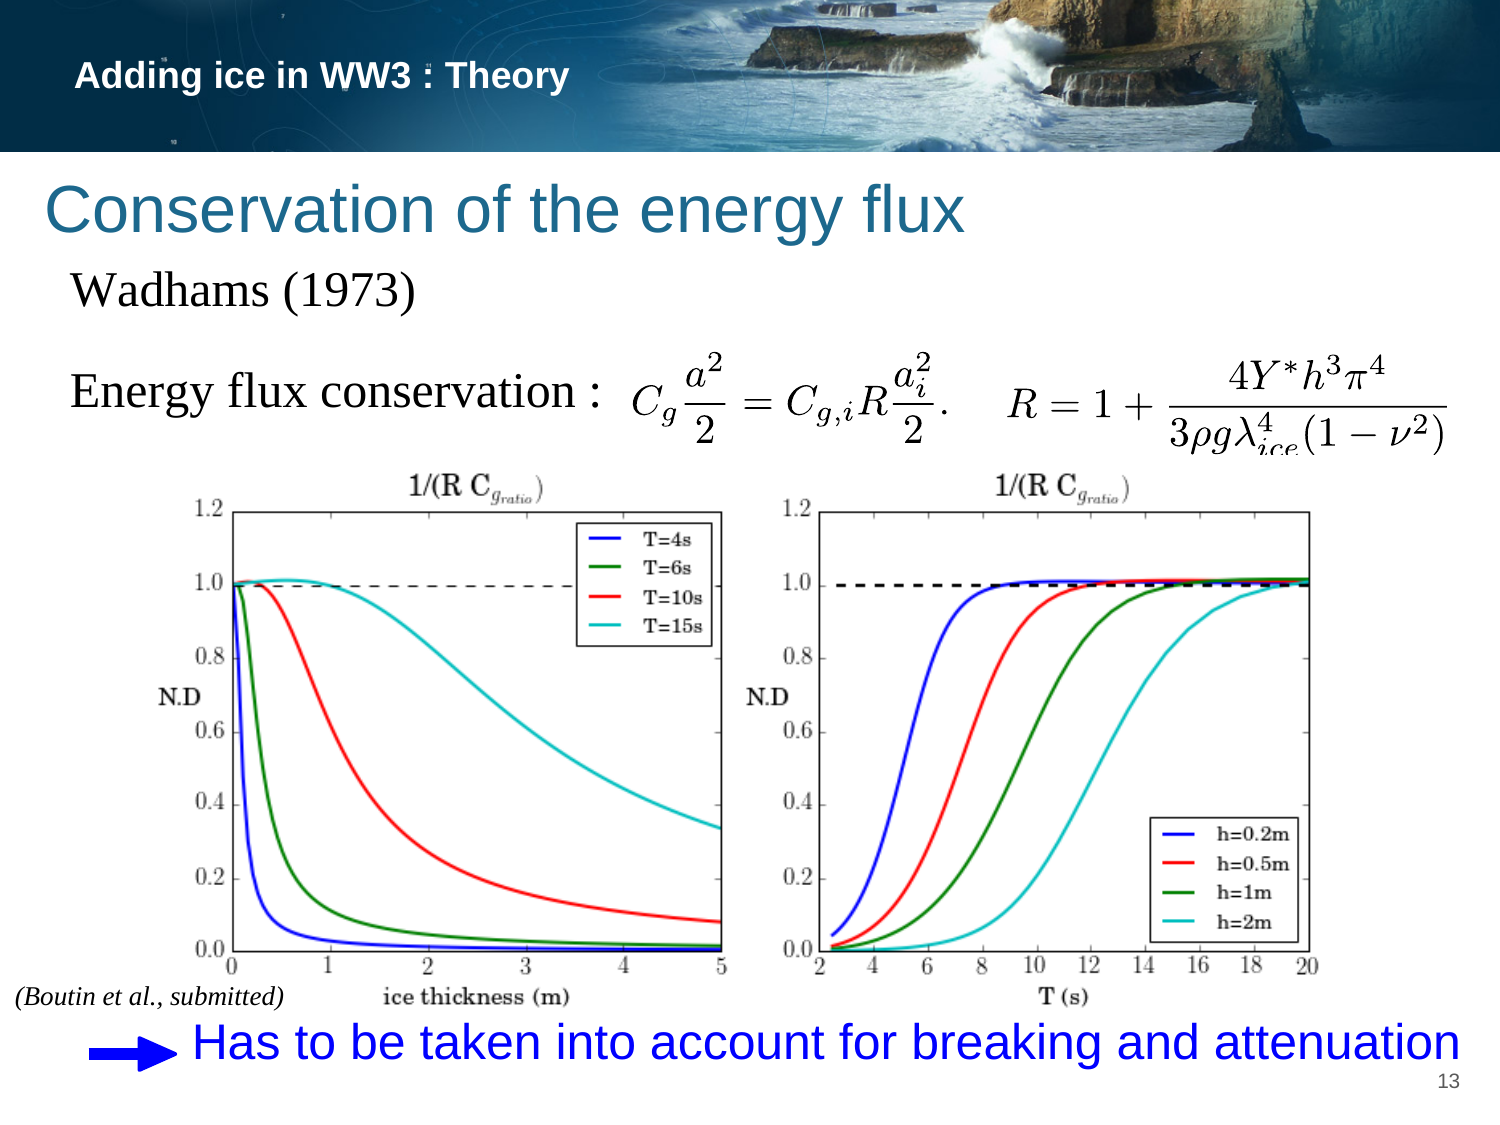

Adding ice in WW3 : Theory
# Conservation of the energy flux
Wadhams (1973)
Energy flux conservation :
(Boutin et al., submitted)
Has to be taken into account for breaking and attenuation